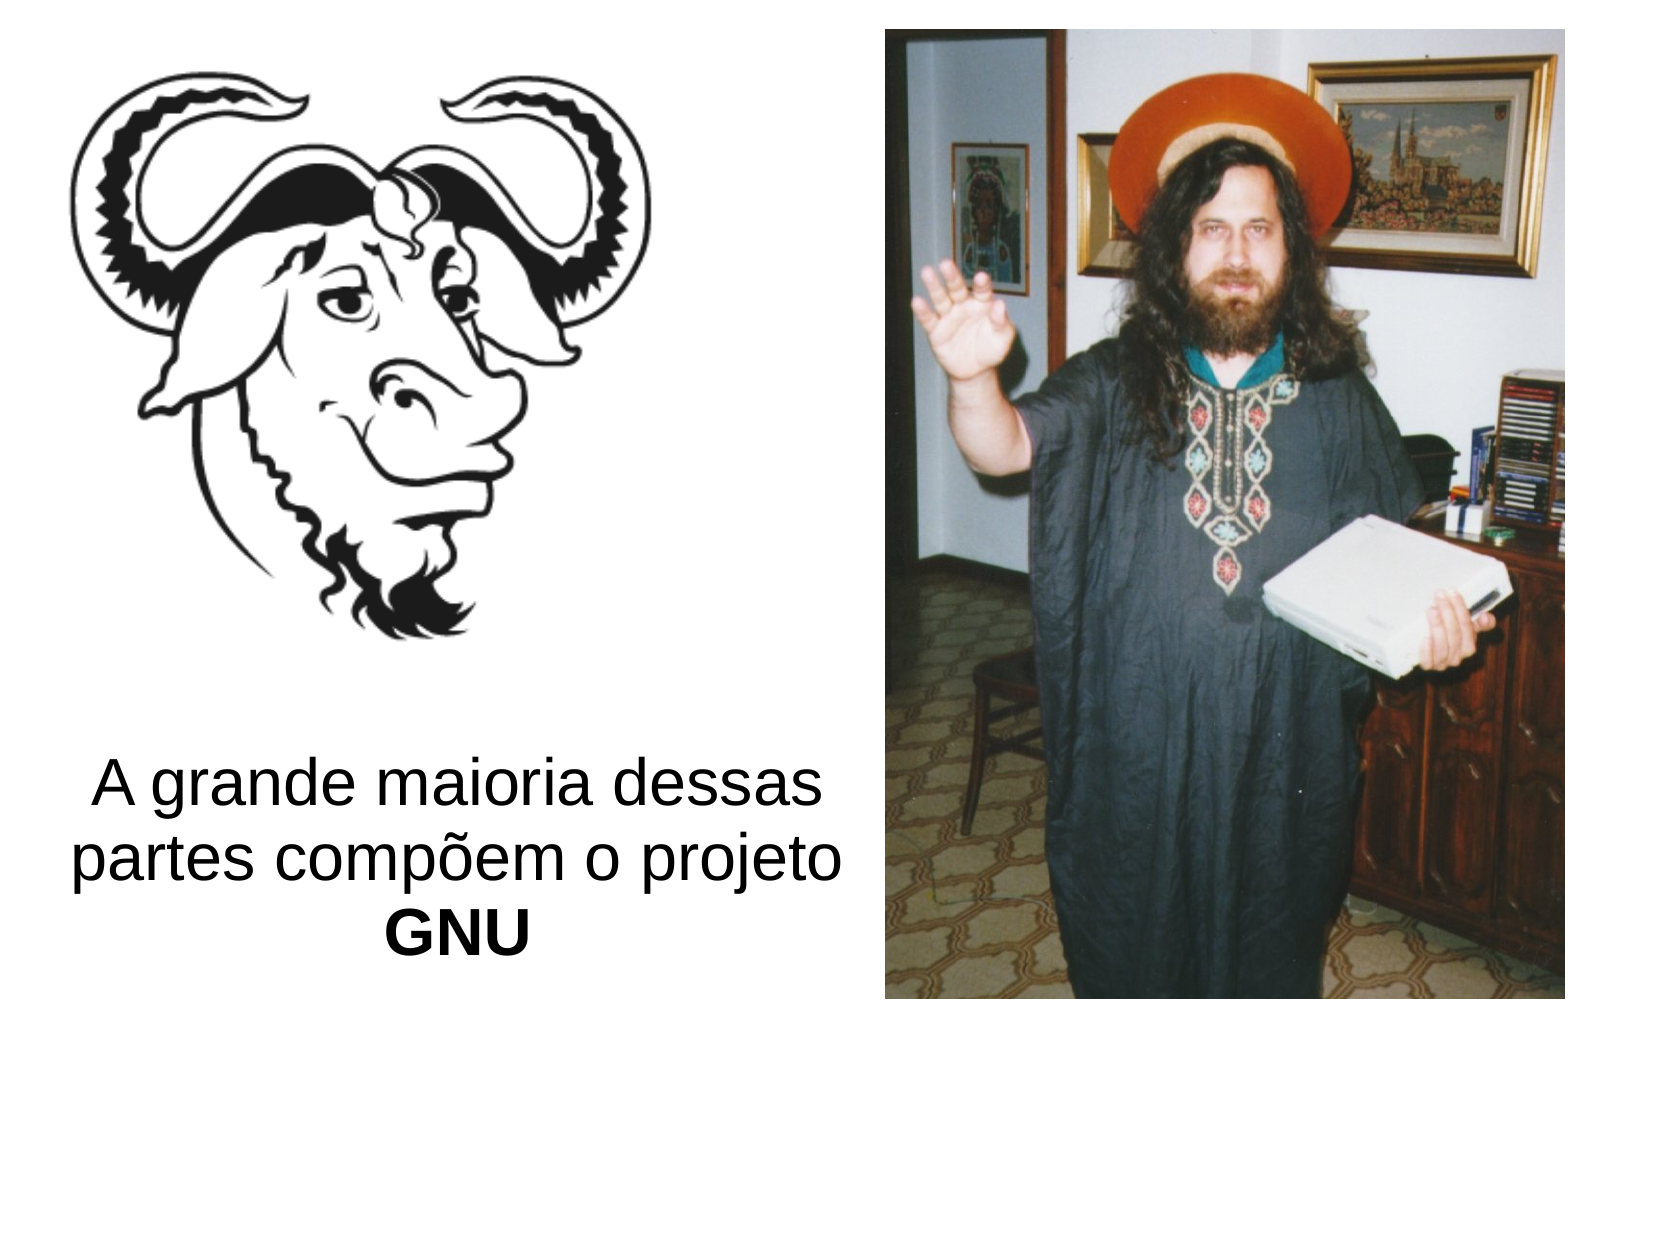

# A grande maioria dessas partes compõem o projeto GNU